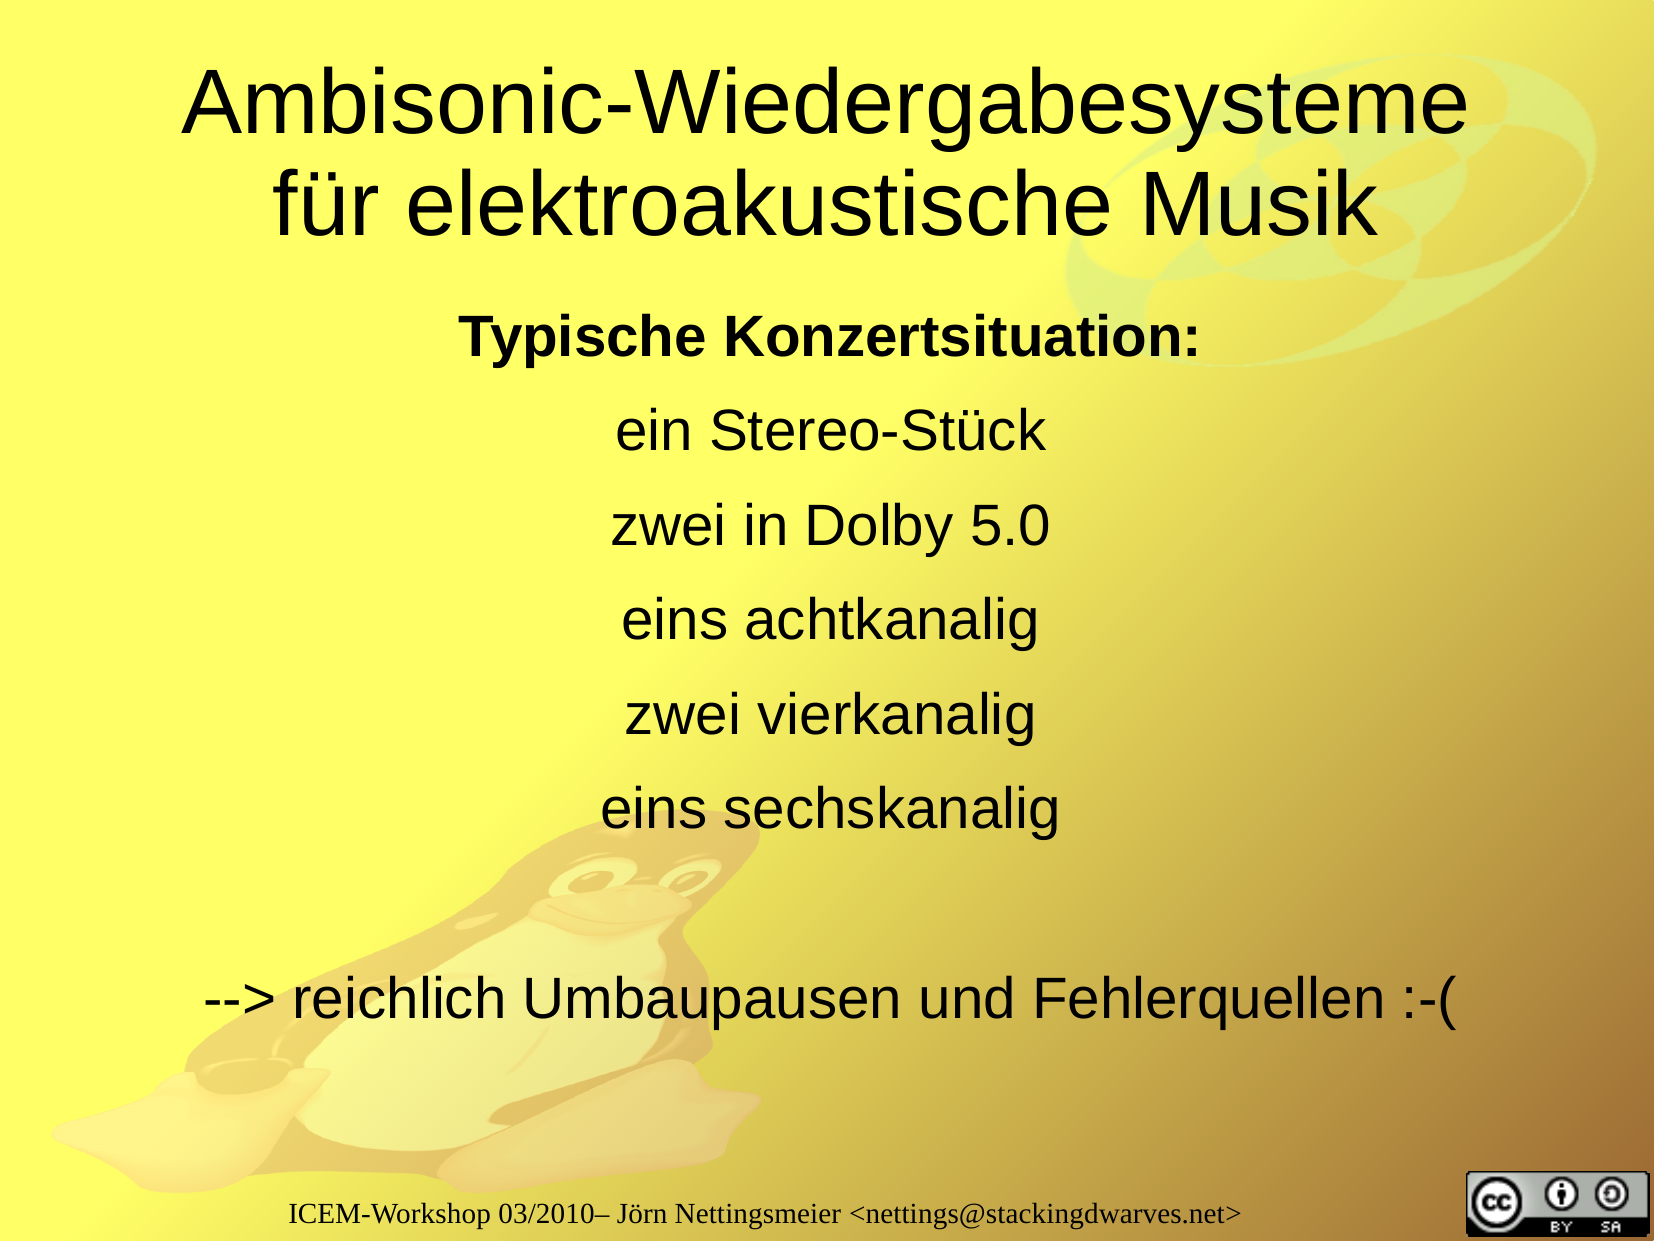

# Ambisonic-Wiedergabesysteme für elektroakustische Musik
Typische Konzertsituation:
ein Stereo-Stück
zwei in Dolby 5.0
eins achtkanalig
zwei vierkanalig
eins sechskanalig
--> reichlich Umbaupausen und Fehlerquellen :-(